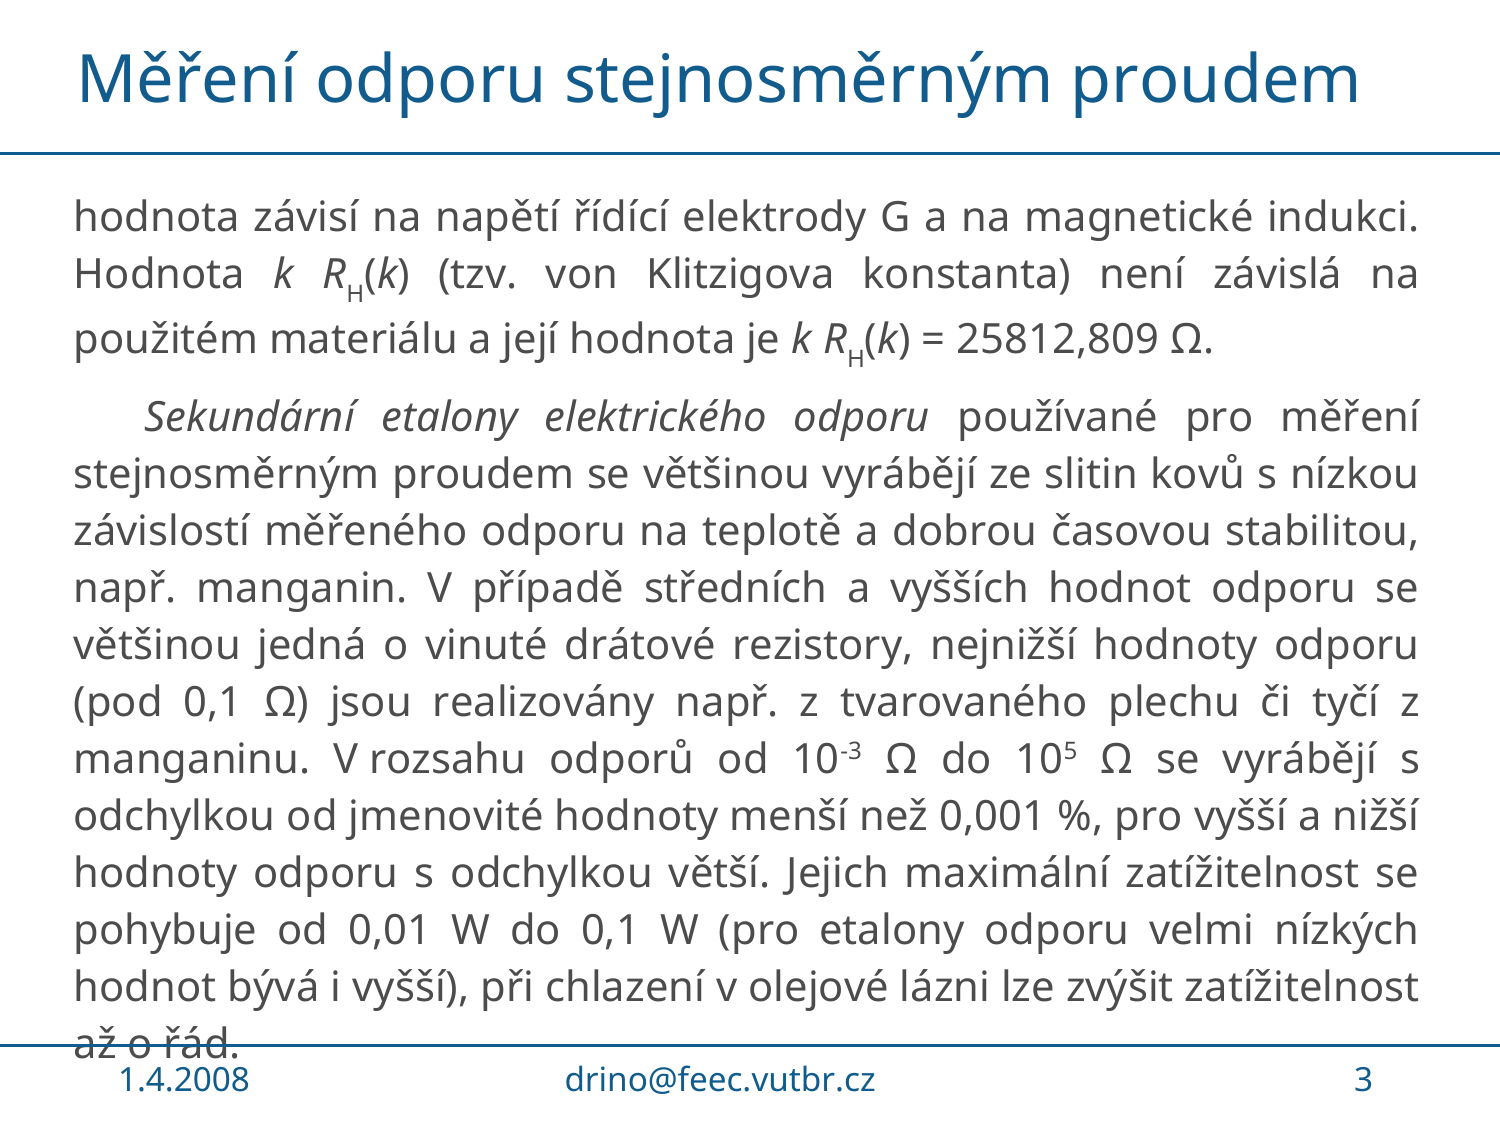

# Měření odporu stejnosměrným proudem
hodnota závisí na napětí řídící elektrody G a na magnetické indukci. Hodnota k RH(k) (tzv. von Klitzigova konstanta) není závislá na použitém materiálu a její hodnota je k RH(k) = 25812,809 Ω.
Sekundární etalony elektrického odporu používané pro měření stejnosměrným proudem se většinou vyrábějí ze slitin kovů s nízkou závislostí měřeného odporu na teplotě a dobrou časovou stabilitou, např. manganin. V případě středních a vyšších hodnot odporu se většinou jedná o vinuté drátové rezistory, nejnižší hodnoty odporu (pod 0,1 Ω) jsou realizovány např. z tvarovaného plechu či tyčí z manganinu. V rozsahu odporů od 10-3 Ω do 105 Ω se vyrábějí s odchylkou od jmenovité hodnoty menší než 0,001 %, pro vyšší a nižší hodnoty odporu s odchylkou větší. Jejich maximální zatížitelnost se pohybuje od 0,01 W do 0,1 W (pro etalony odporu velmi nízkých hodnot bývá i vyšší), při chlazení v olejové lázni lze zvýšit zatížitelnost až o řád.
1.4.2008
drino@feec.vutbr.cz